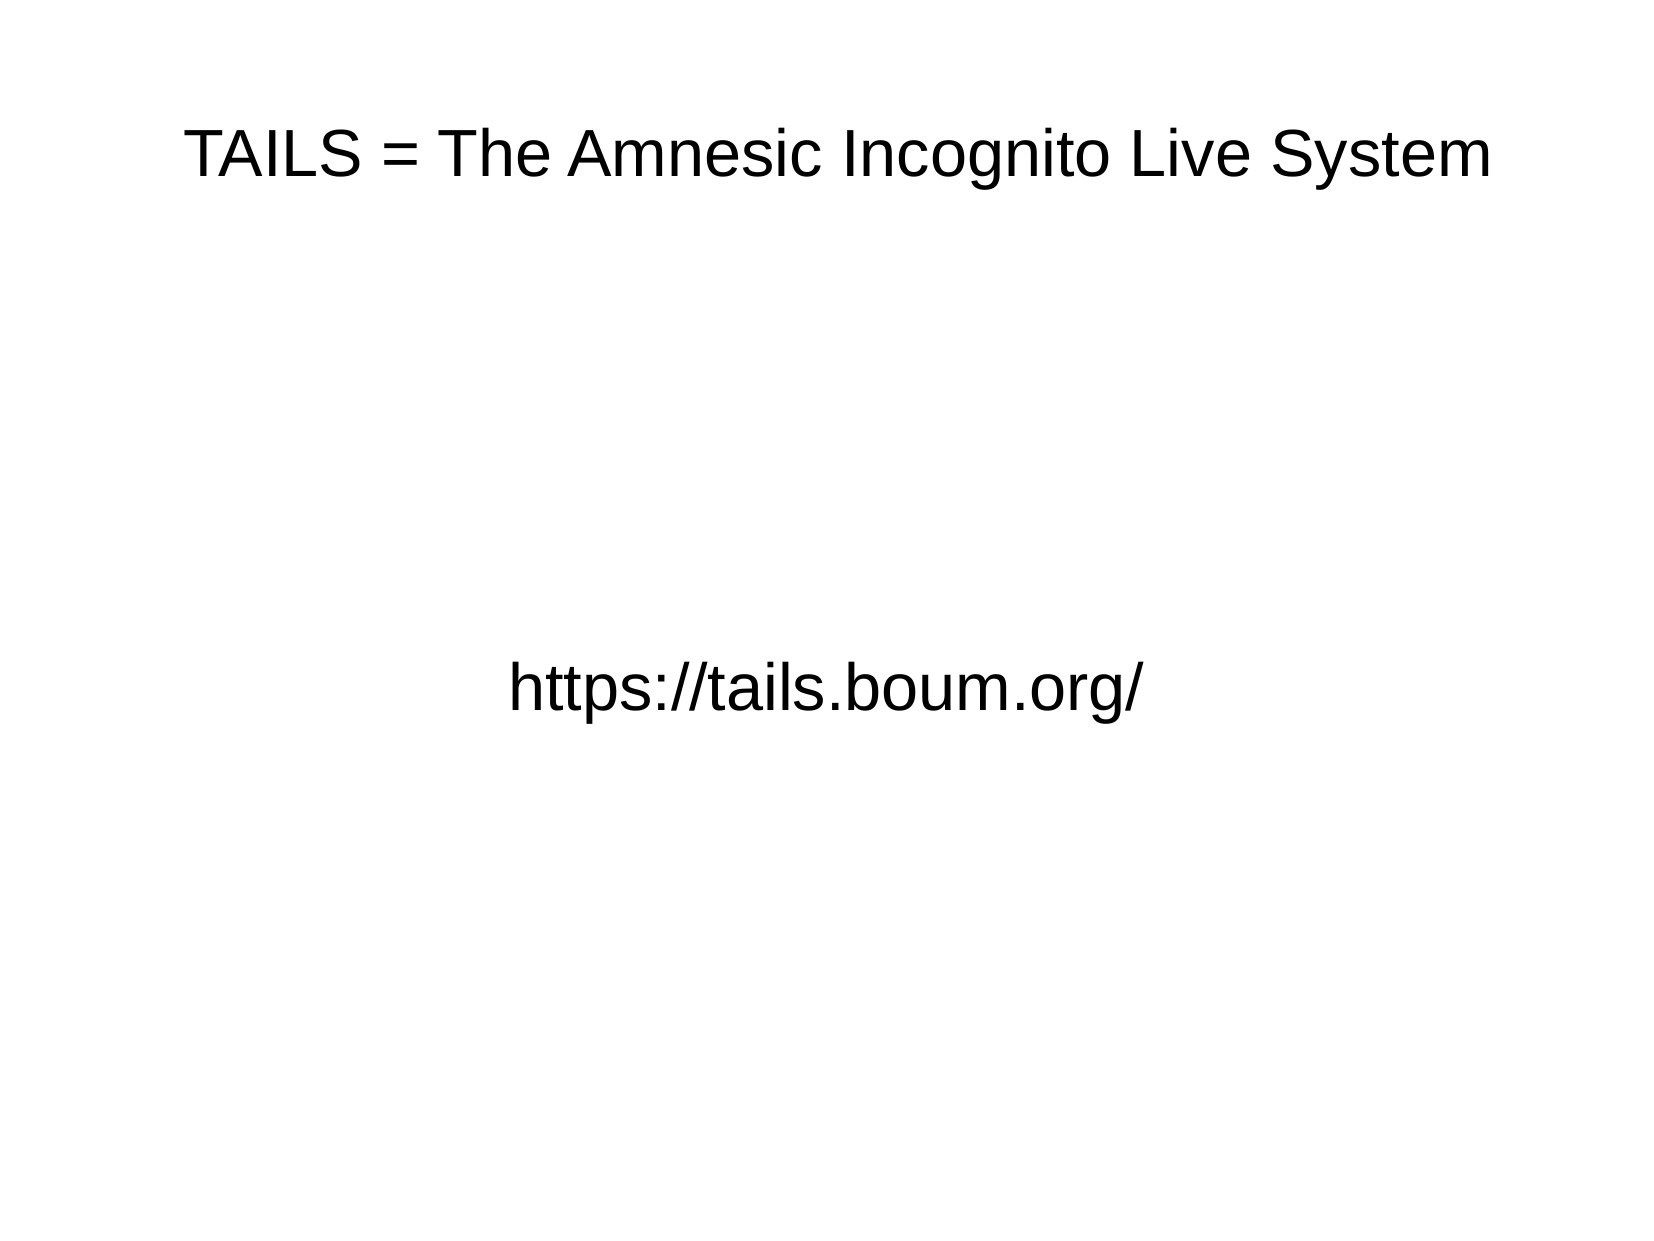

# TAILS = The Amnesic Incognito Live System
https://tails.boum.org/